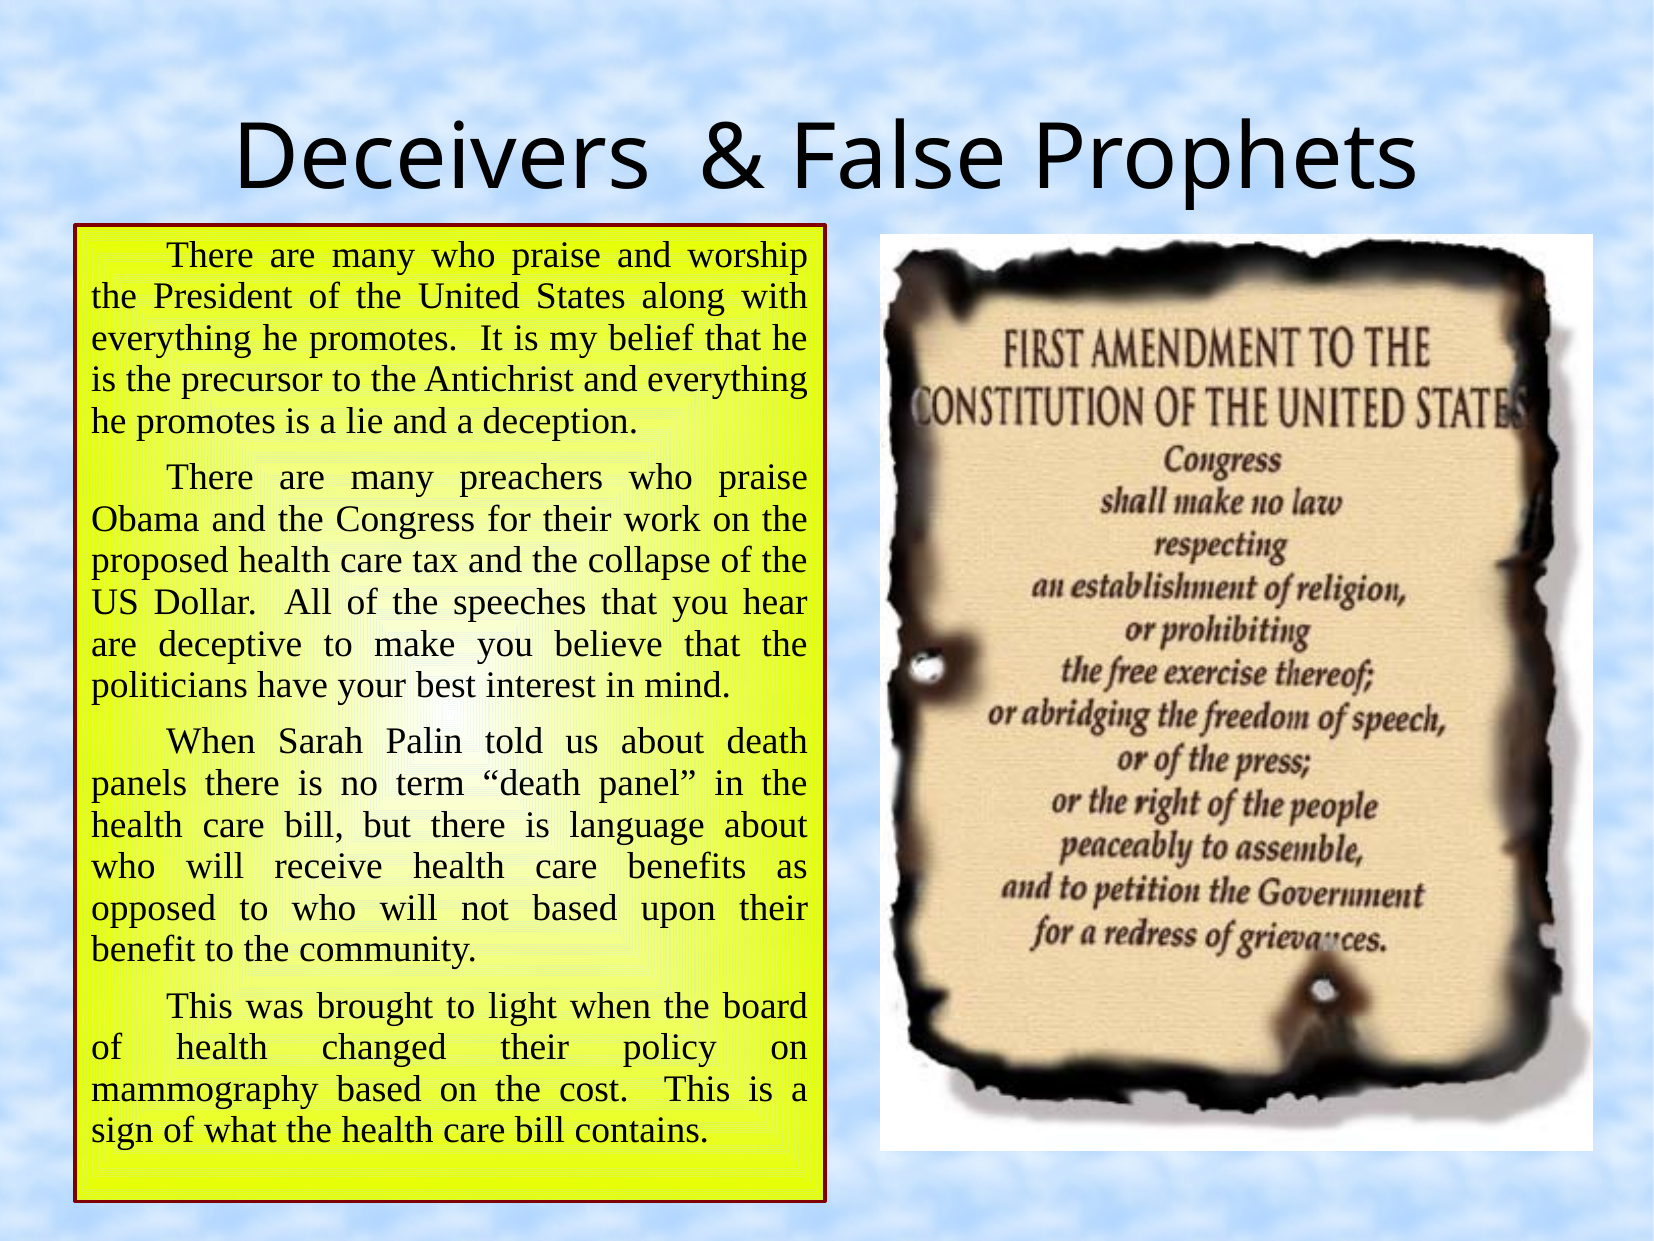

# Deceivers & False Prophets
There are many who praise and worship the President of the United States along with everything he promotes. It is my belief that he is the precursor to the Antichrist and everything he promotes is a lie and a deception.
There are many preachers who praise Obama and the Congress for their work on the proposed health care tax and the collapse of the US Dollar. All of the speeches that you hear are deceptive to make you believe that the politicians have your best interest in mind.
When Sarah Palin told us about death panels there is no term “death panel” in the health care bill, but there is language about who will receive health care benefits as opposed to who will not based upon their benefit to the community.
This was brought to light when the board of health changed their policy on mammography based on the cost. This is a sign of what the health care bill contains.